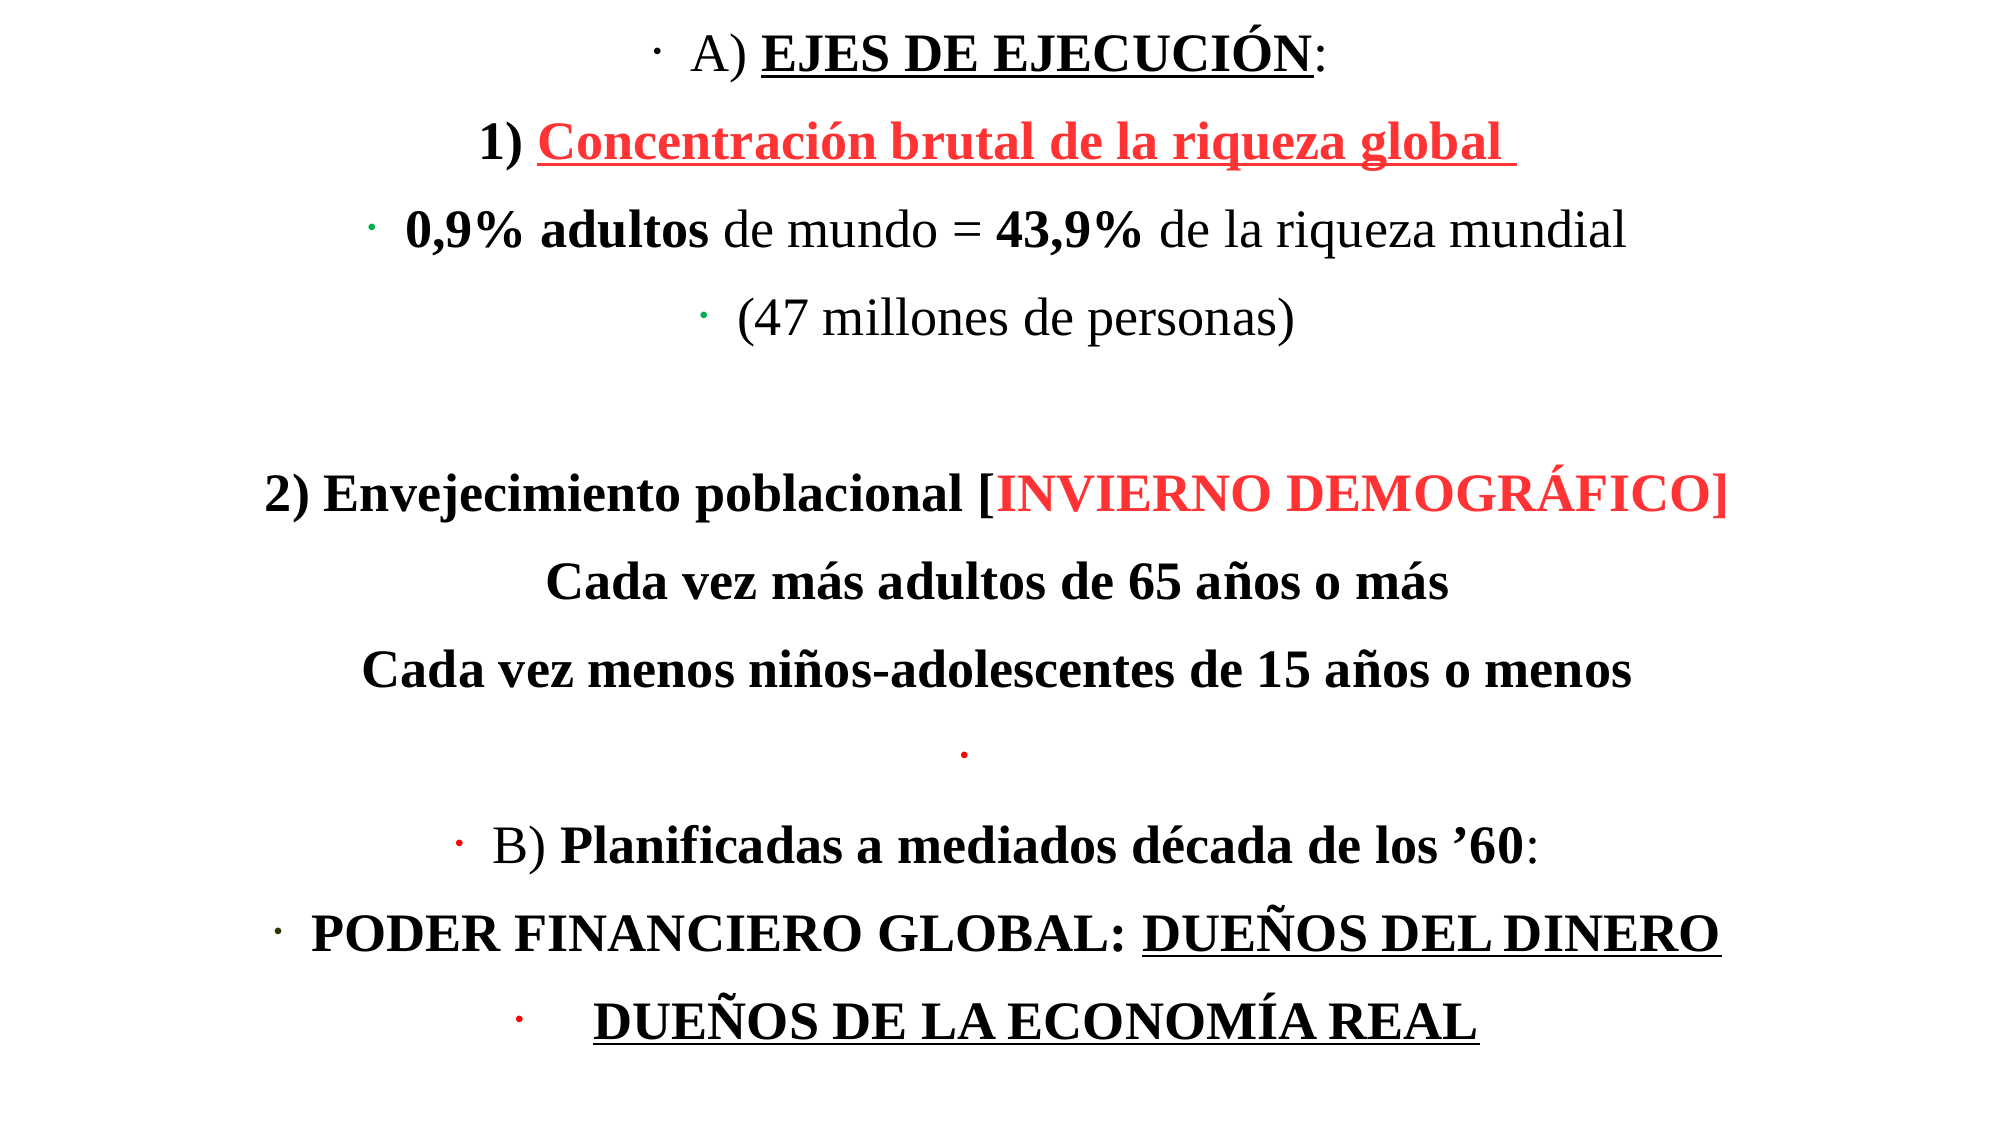

# A) EJES DE EJECUCIÓN:
1) Concentración brutal de la riqueza global
0,9% adultos de mundo = 43,9% de la riqueza mundial
(47 millones de personas)
2) Envejecimiento poblacional [INVIERNO DEMOGRÁFICO]
Cada vez más adultos de 65 años o más
Cada vez menos niños-adolescentes de 15 años o menos
B) Planificadas a mediados década de los ’60:
PODER FINANCIERO GLOBAL: DUEÑOS DEL DINERO
 DUEÑOS DE LA ECONOMÍA REAL